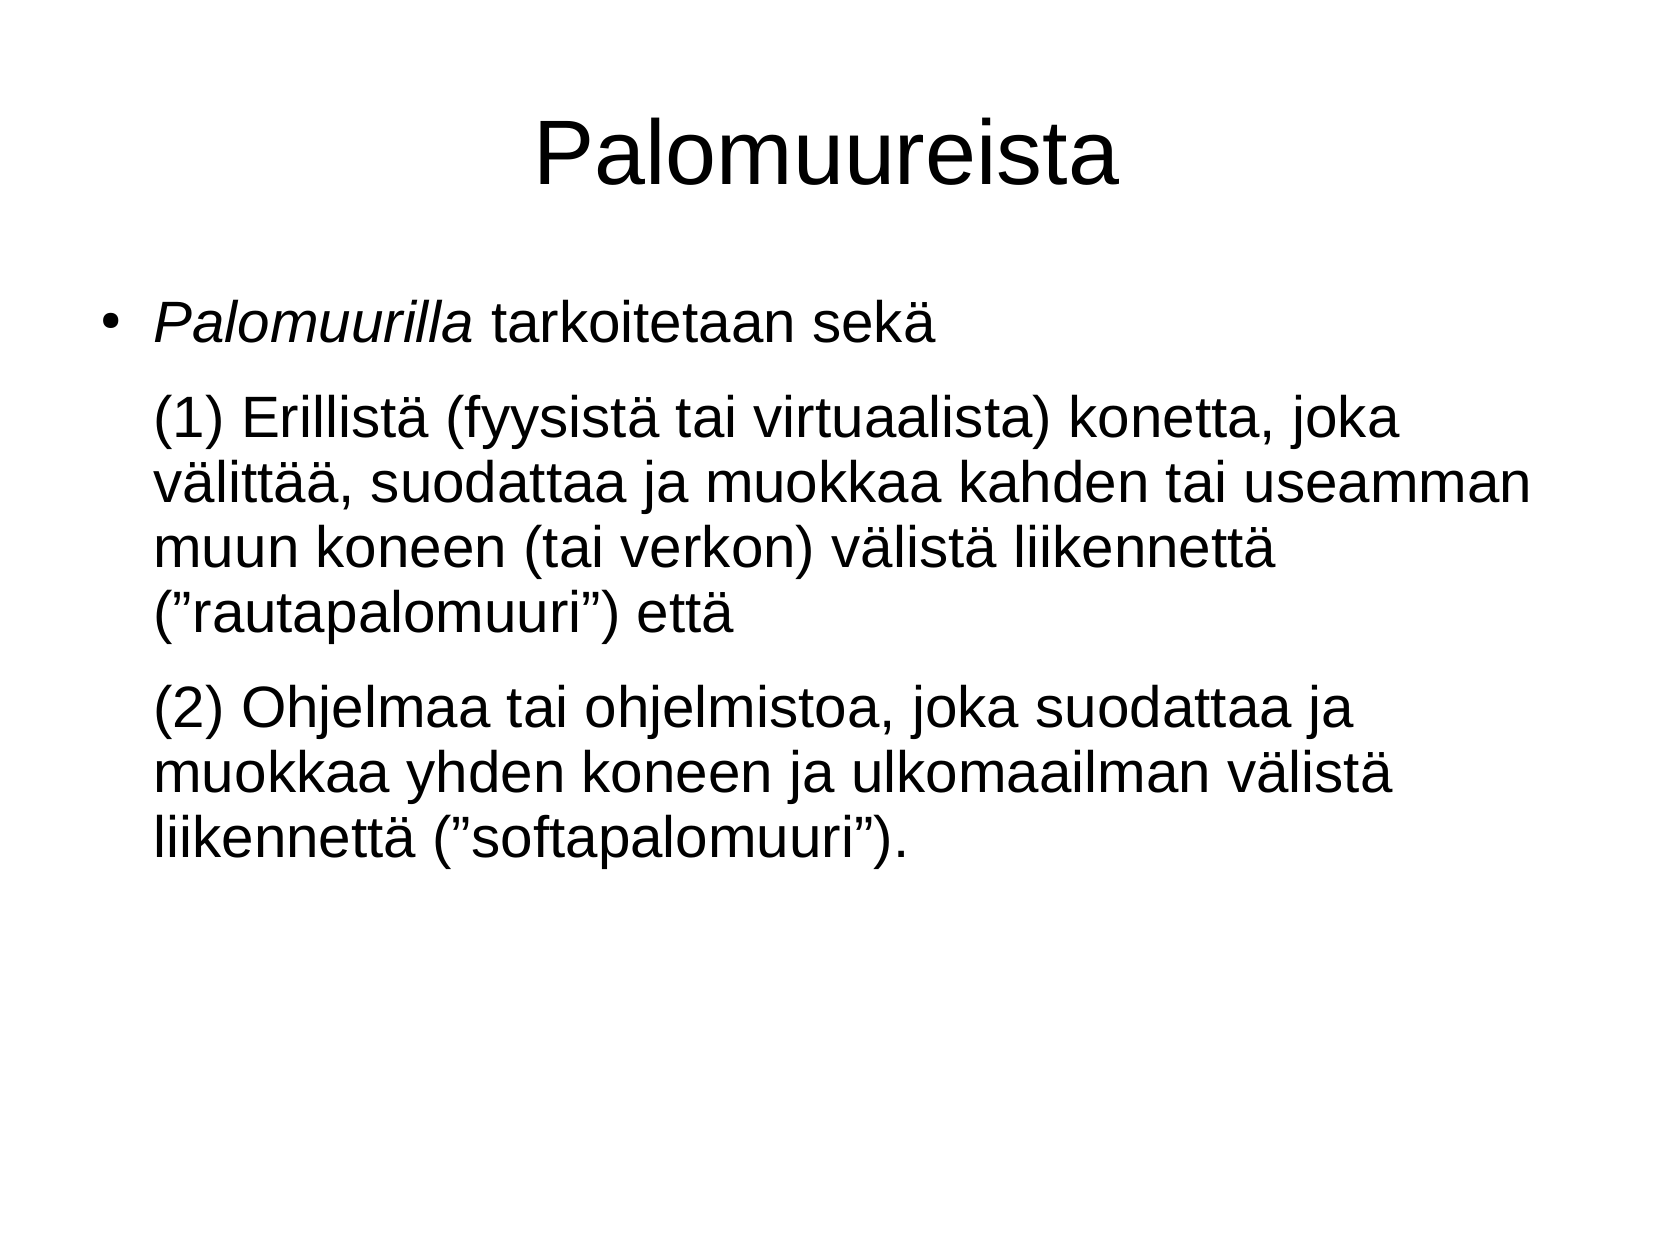

# Palomuureista
Palomuurilla tarkoitetaan sekä
(1) Erillistä (fyysistä tai virtuaalista) konetta, joka välittää, suodattaa ja muokkaa kahden tai useamman muun koneen (tai verkon) välistä liikennettä (”rautapalomuuri”) että
(2) Ohjelmaa tai ohjelmistoa, joka suodattaa ja muokkaa yhden koneen ja ulkomaailman välistä liikennettä (”softapalomuuri”).